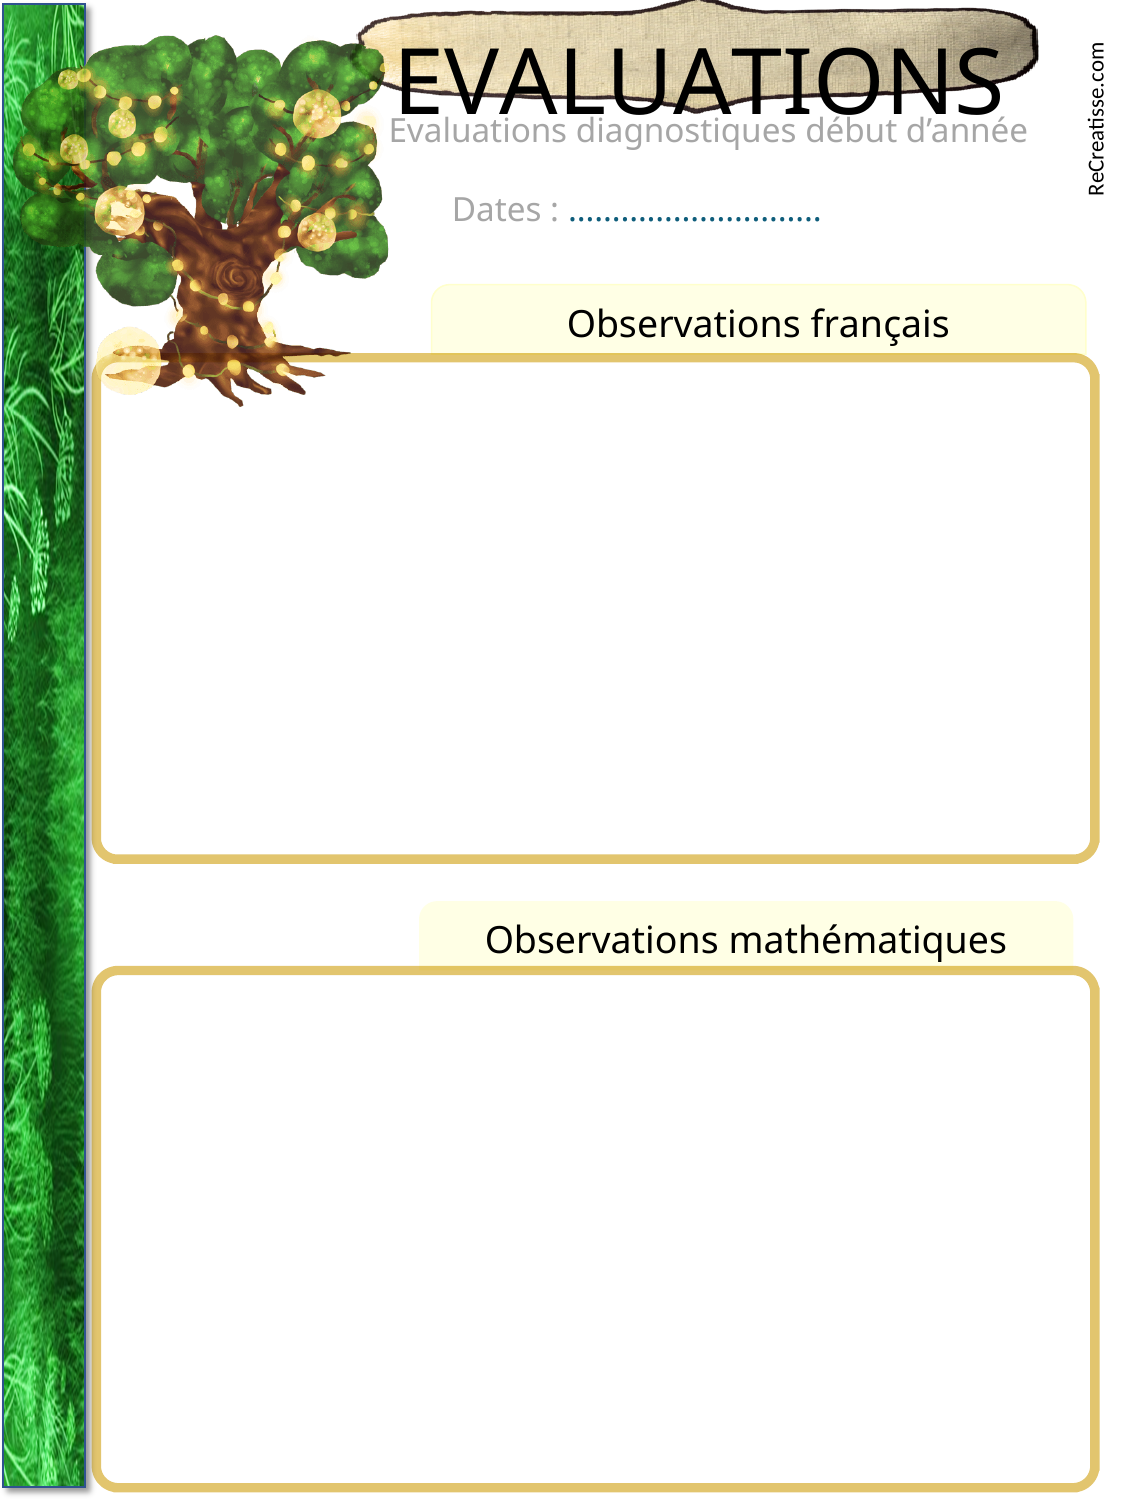

EVALUATIONS
ReCreatisse.com
Evaluations diagnostiques début d’année
Dates : ………………………..
CM1
Observations français
Observations mathématiques
ReCreatisse.com